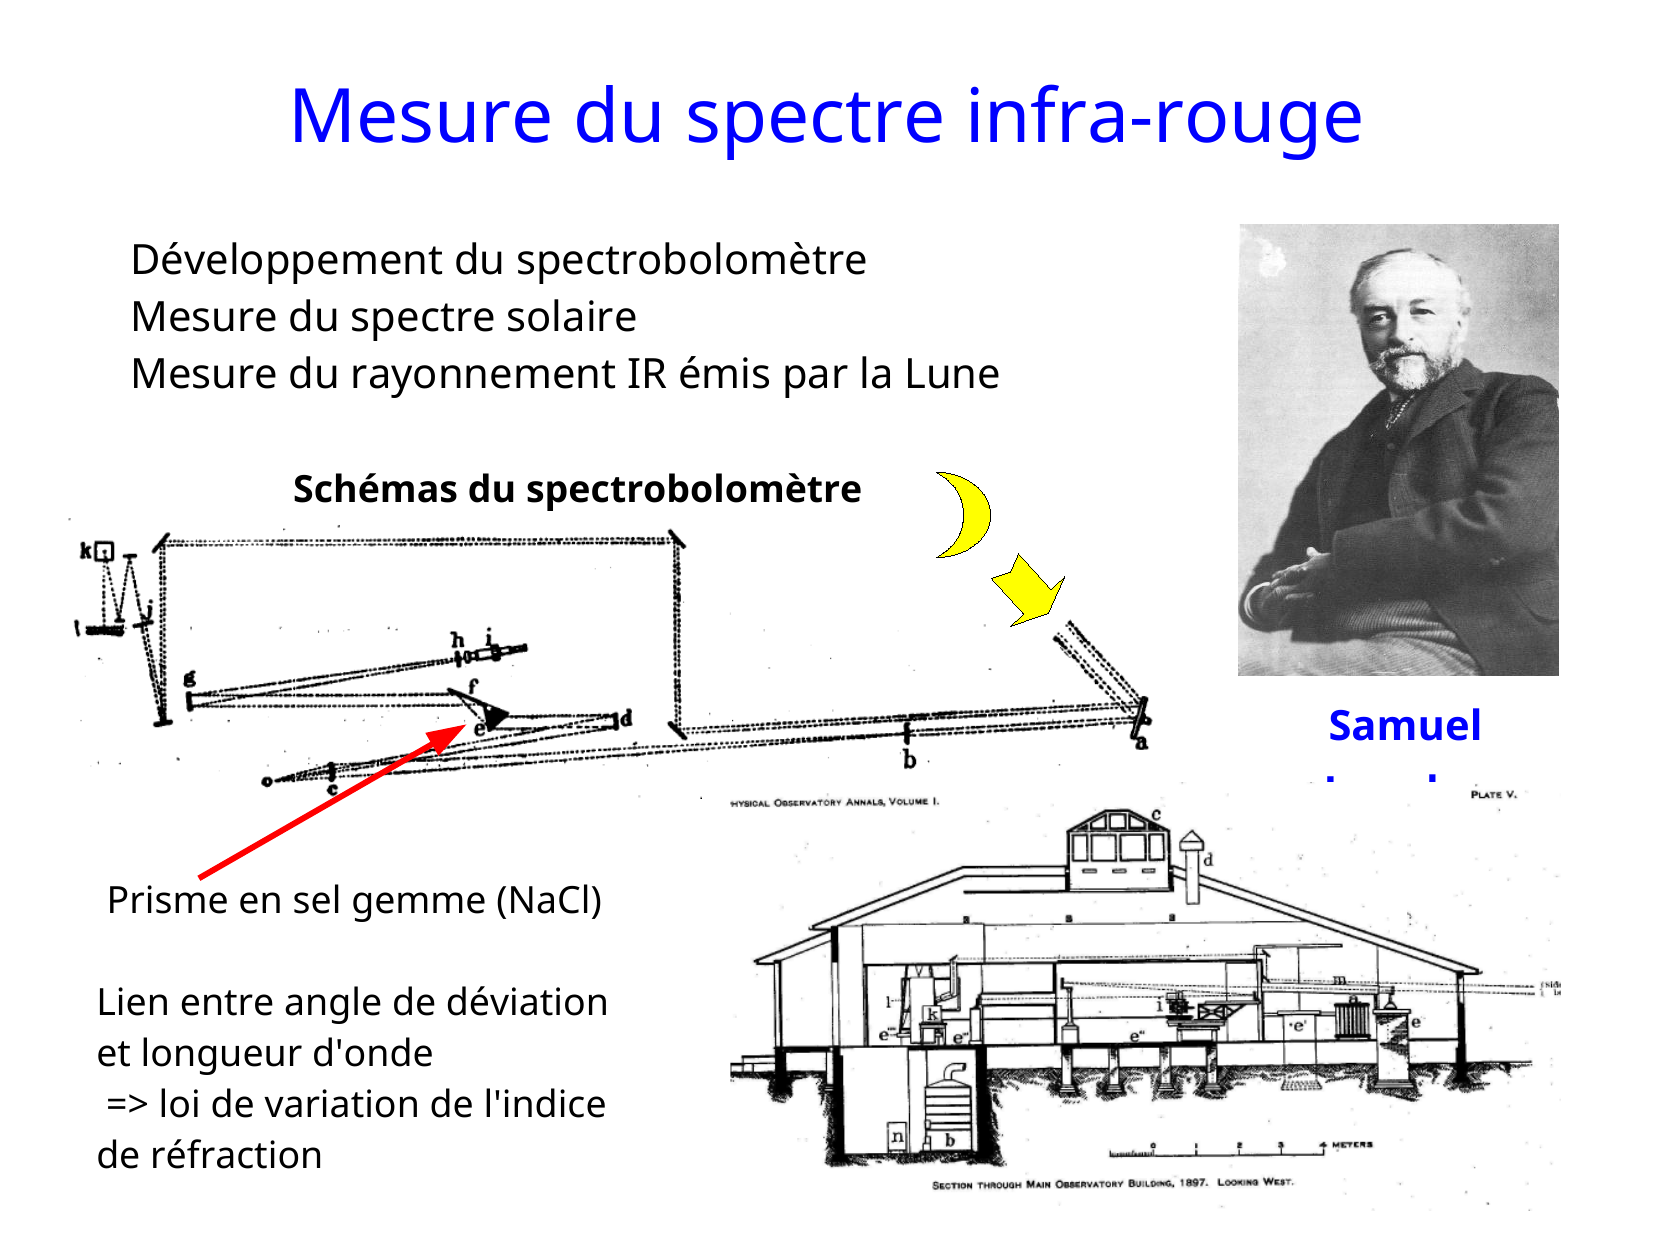

# Mesure du spectre infra-rouge
Développement du spectrobolomètre
Mesure du spectre solaire
Mesure du rayonnement IR émis par la Lune
Schémas du spectrobolomètre
Samuel Langley
(1834-1906)
Prisme en sel gemme (NaCl)
Lien entre angle de déviation et longueur d'onde
 => loi de variation de l'indice de réfraction